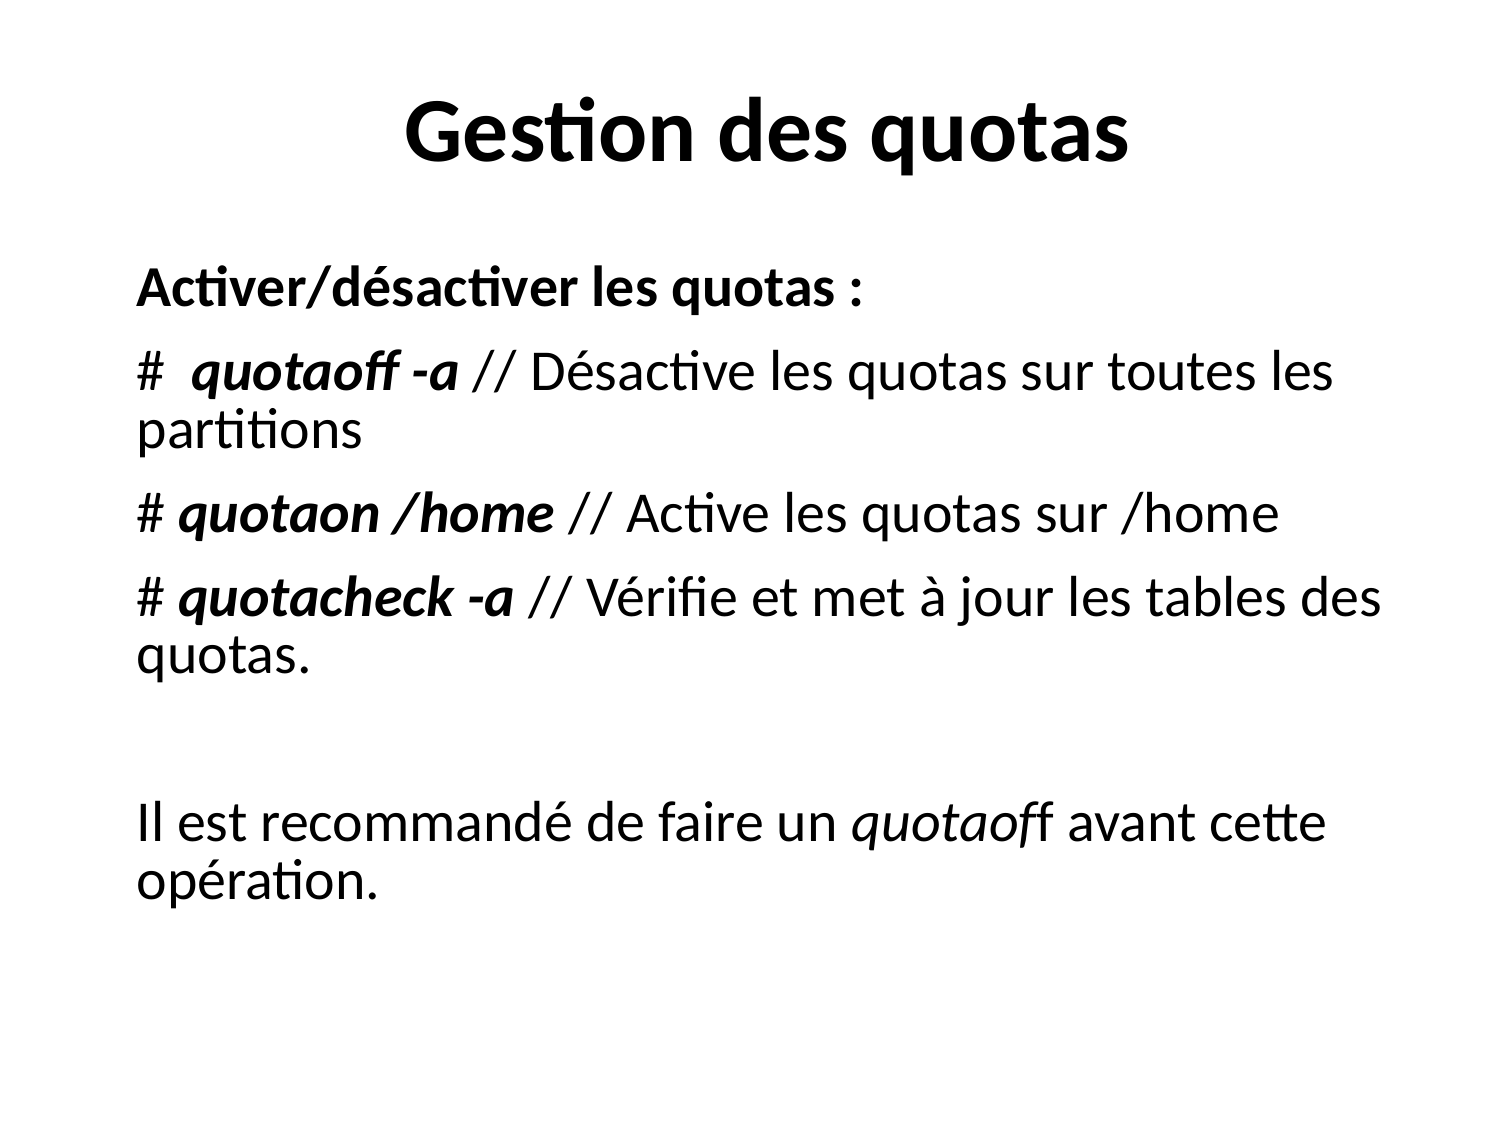

# Gestion des quotas
Activer/désactiver les quotas :
# quotaoff -a // Désactive les quotas sur toutes les partitions
# quotaon /home // Active les quotas sur /home
# quotacheck -a // Vérifie et met à jour les tables des quotas.
Il est recommandé de faire un quotaoff avant cette opération.